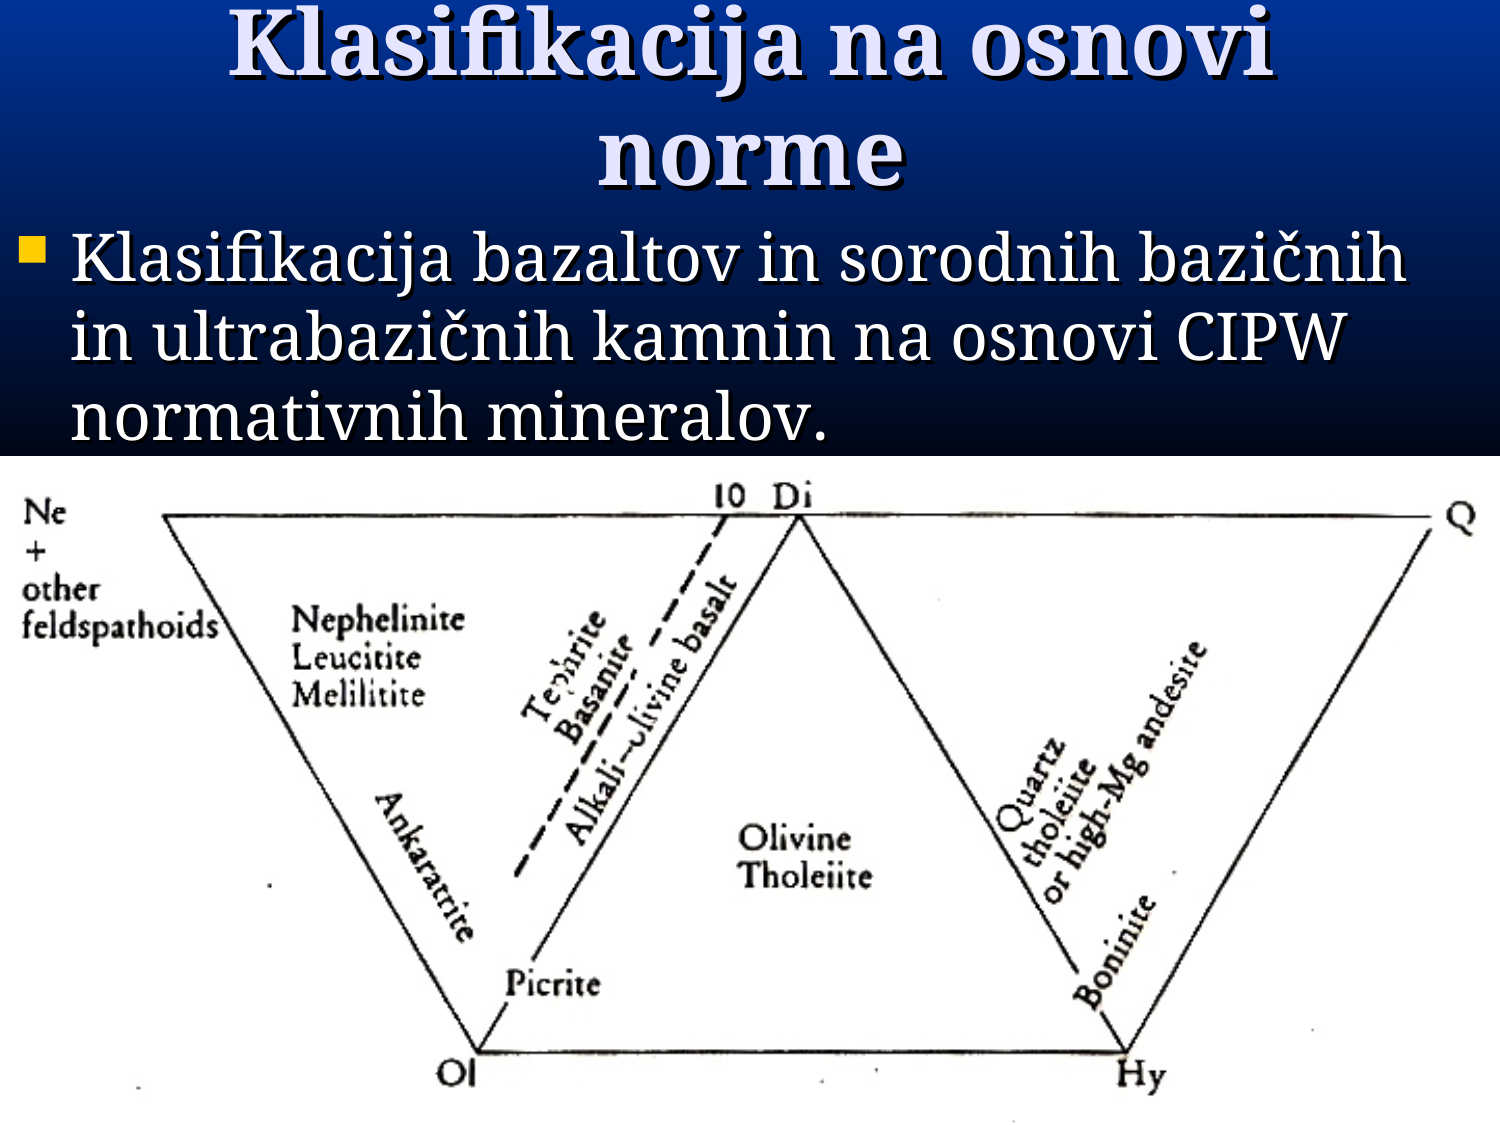

# Klasifikacija na osnovi norme
Klasifikacija bazaltov in sorodnih bazičnih in ultrabazičnih kamnin na osnovi CIPW normativnih mineralov.